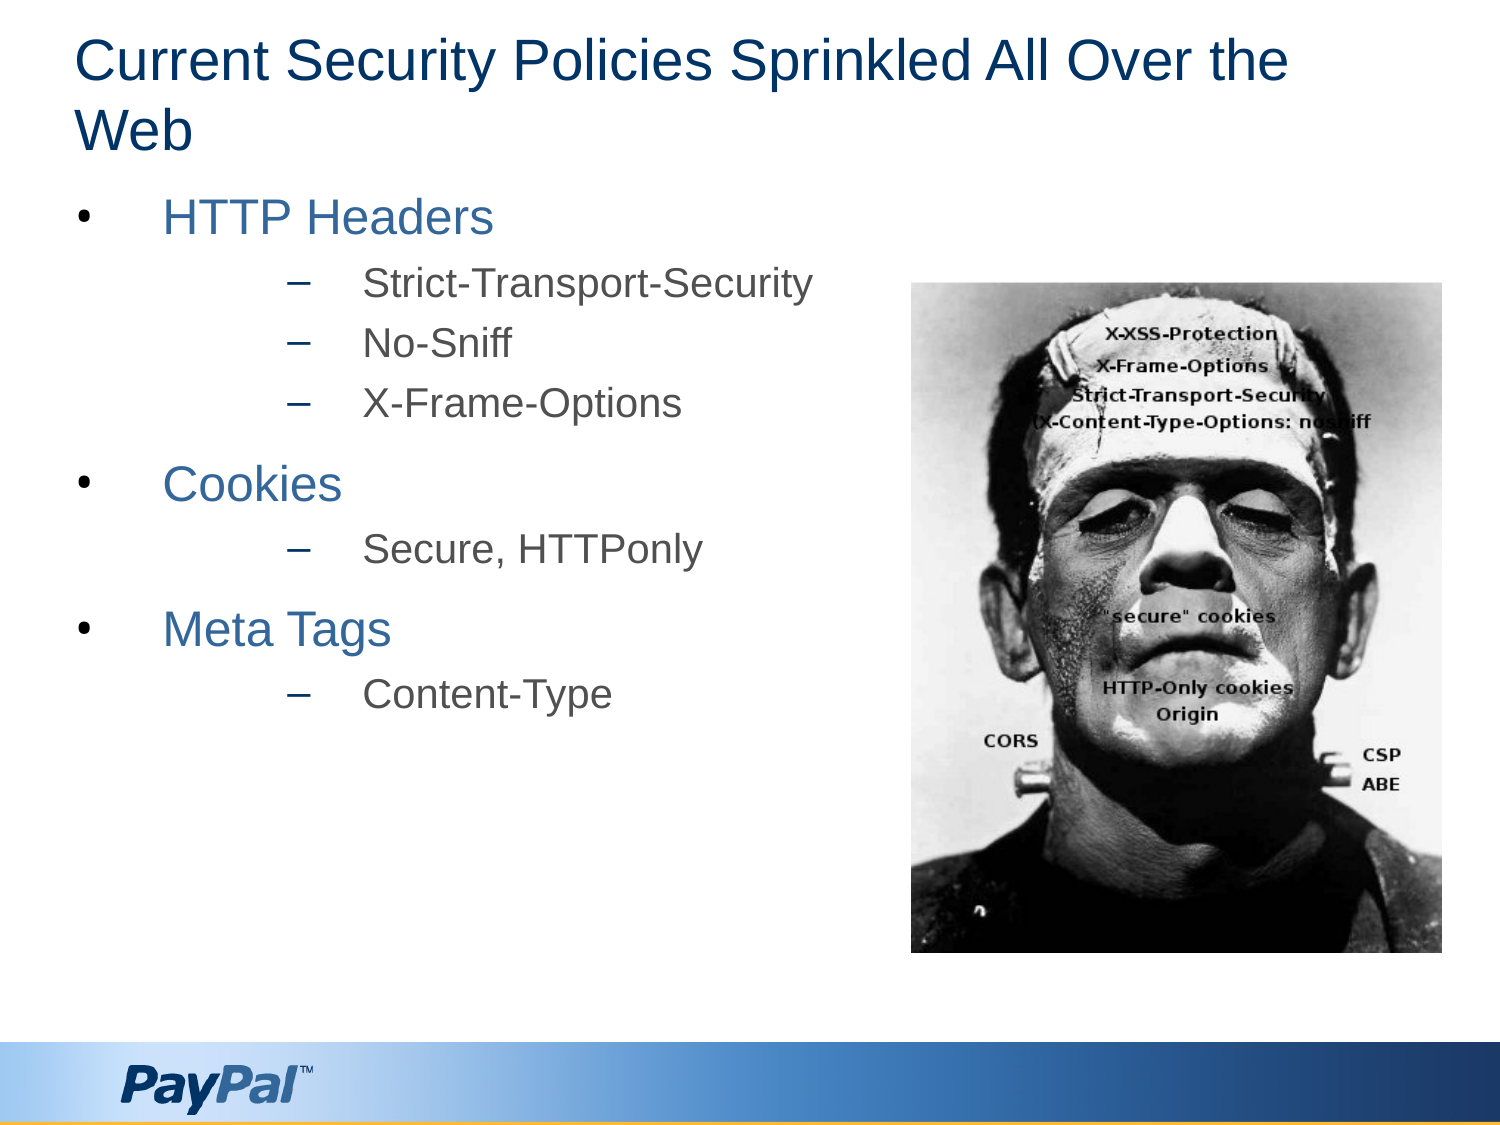

# Current Security Policies Sprinkled All Over the Web
HTTP Headers
Strict-Transport-Security
No-Sniff
X-Frame-Options
Cookies
Secure, HTTPonly
Meta Tags
Content-Type